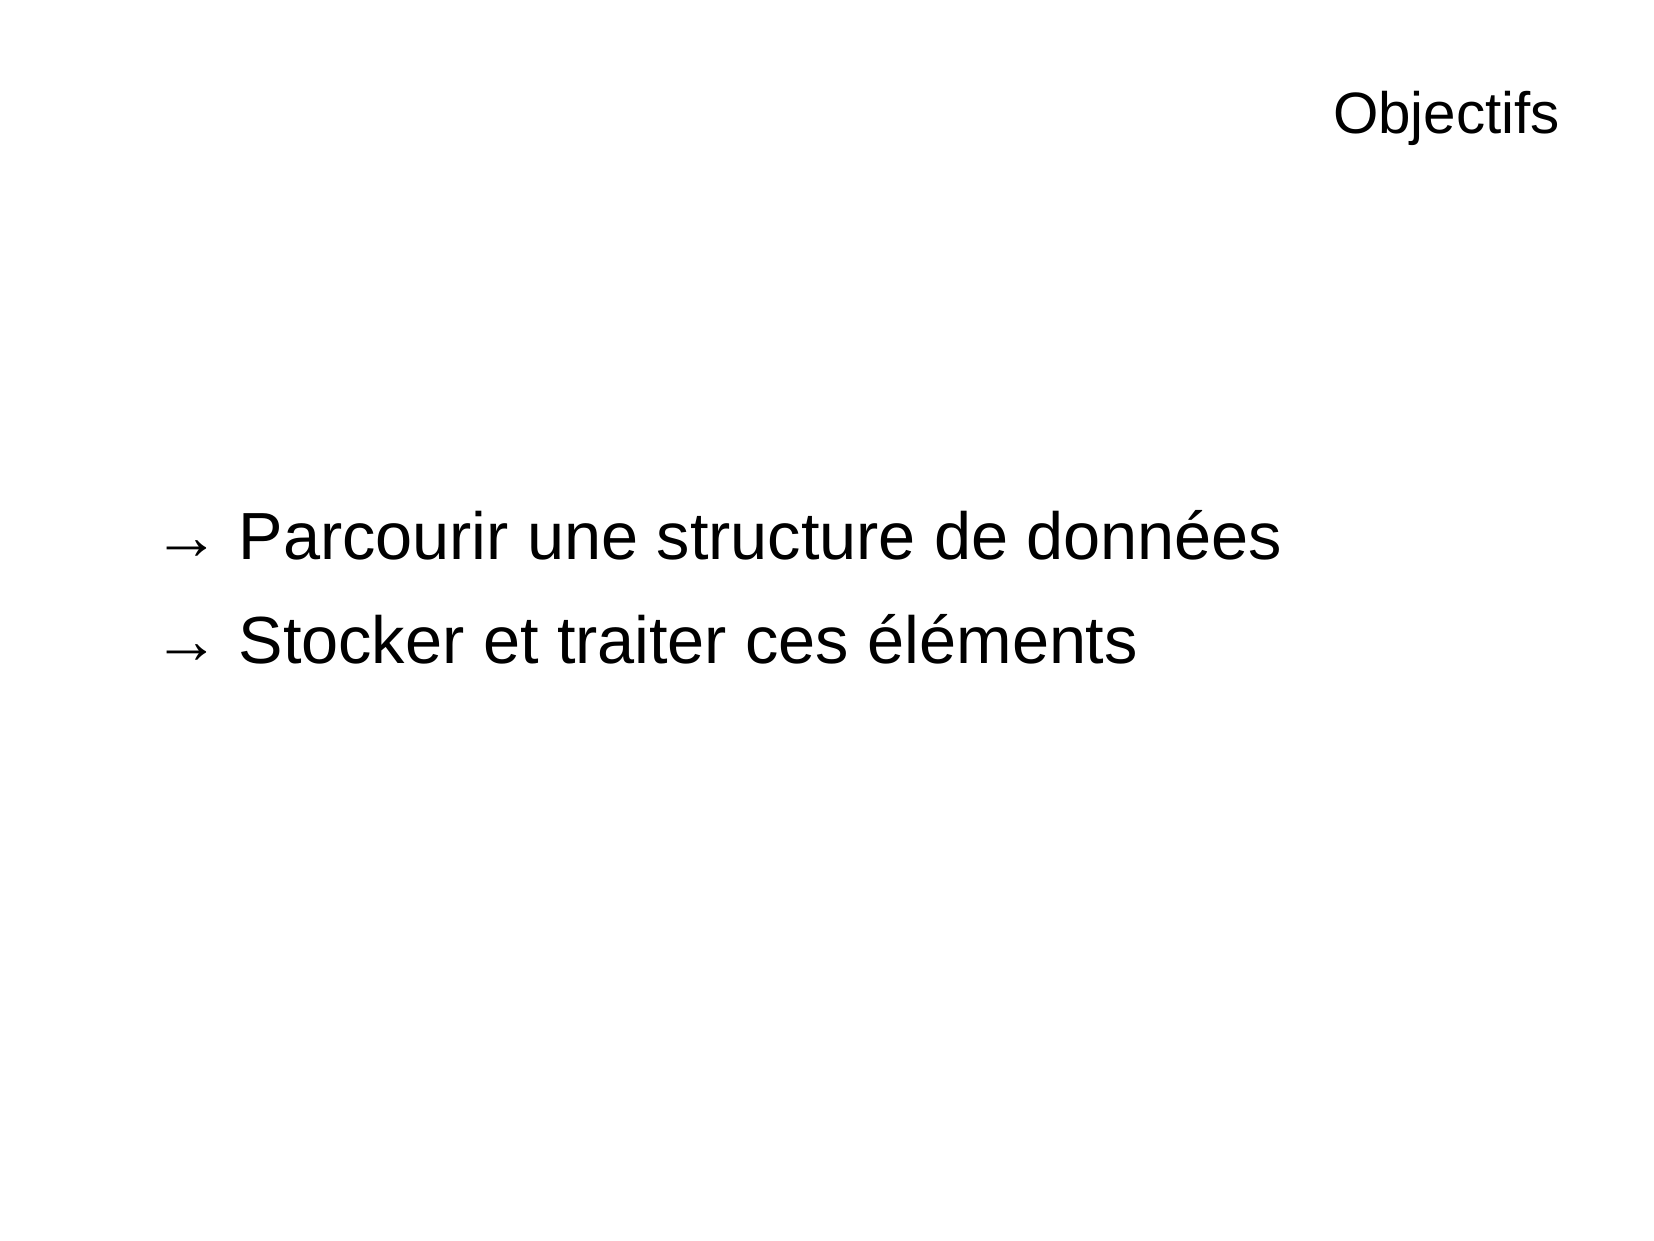

Objectifs
# → Parcourir une structure de données
→ Stocker et traiter ces éléments